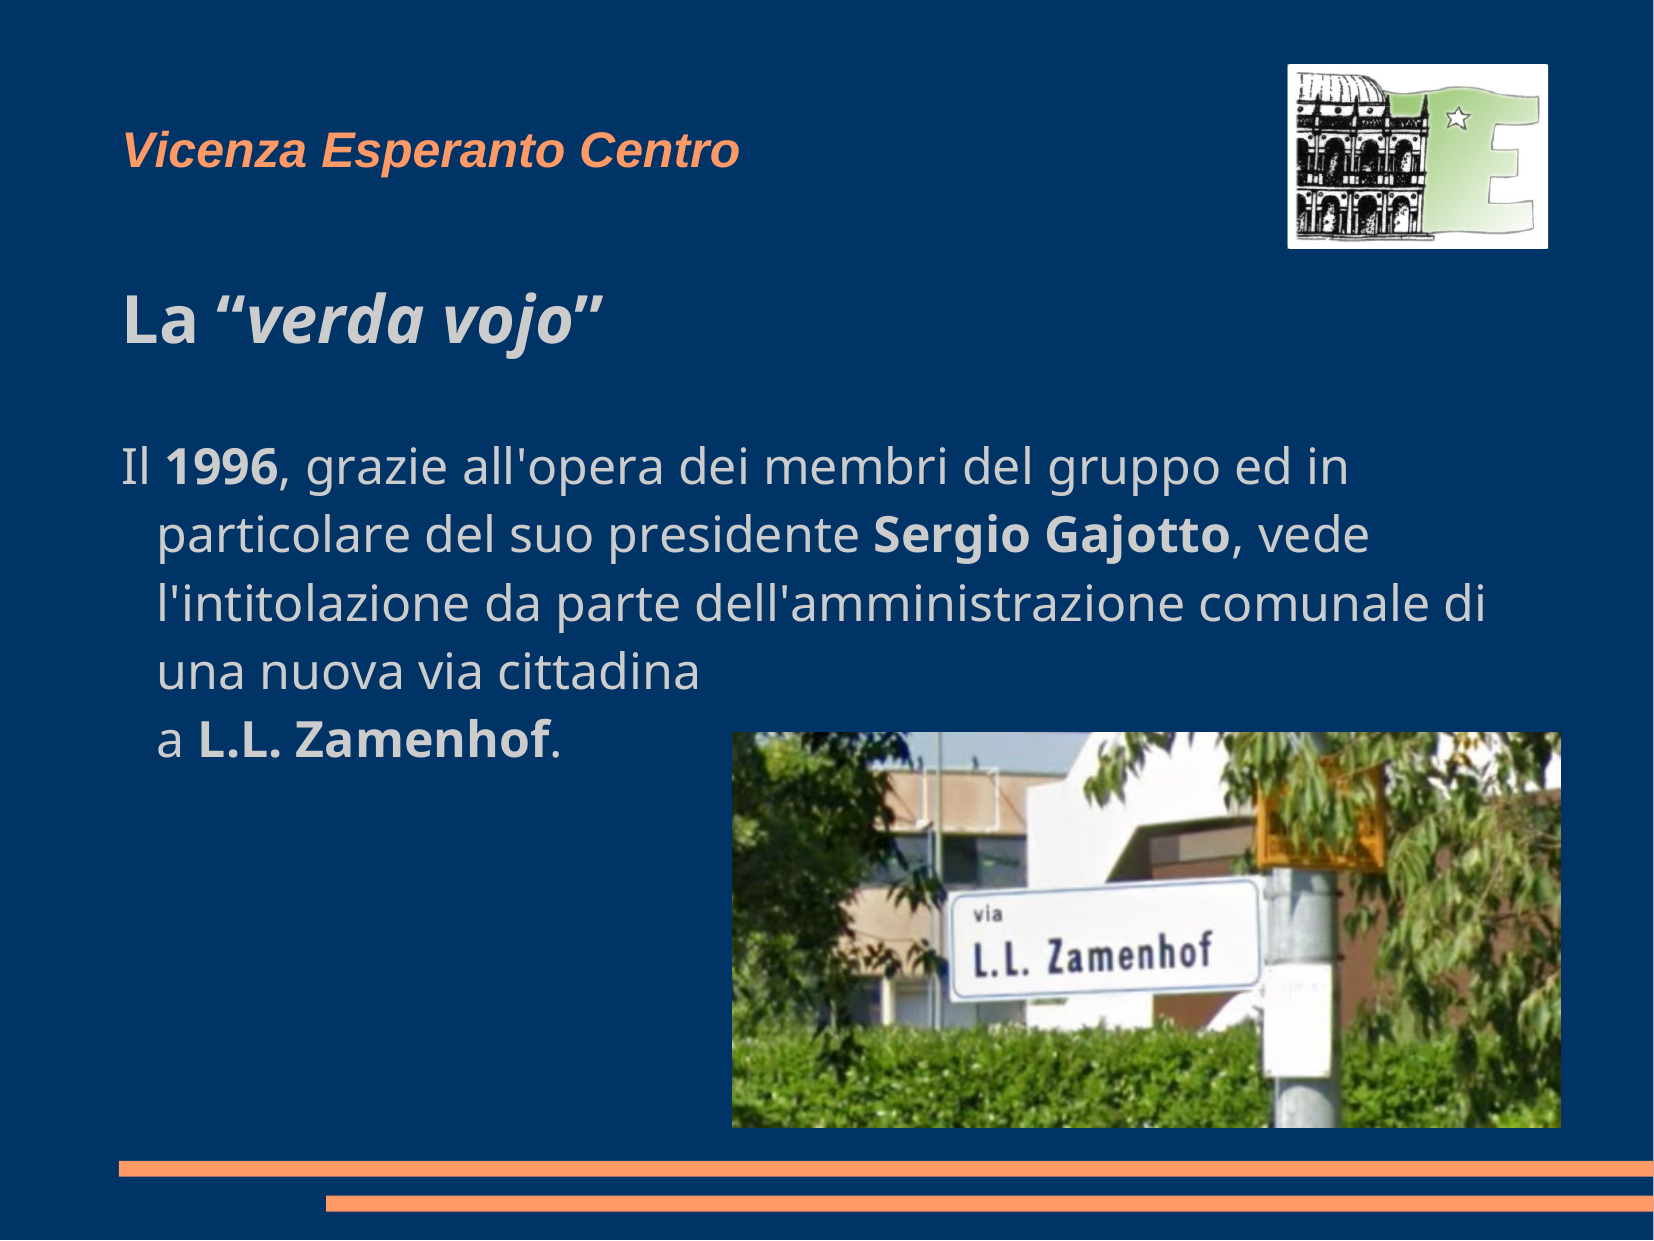

# Vicenza Esperanto Centro
La “verda vojo”
Il 1996, grazie all'opera dei membri del gruppo ed in particolare del suo presidente Sergio Gajotto, vede l'intitolazione da parte dell'amministrazione comunale di una nuova via cittadina
a L.L. Zamenhof.